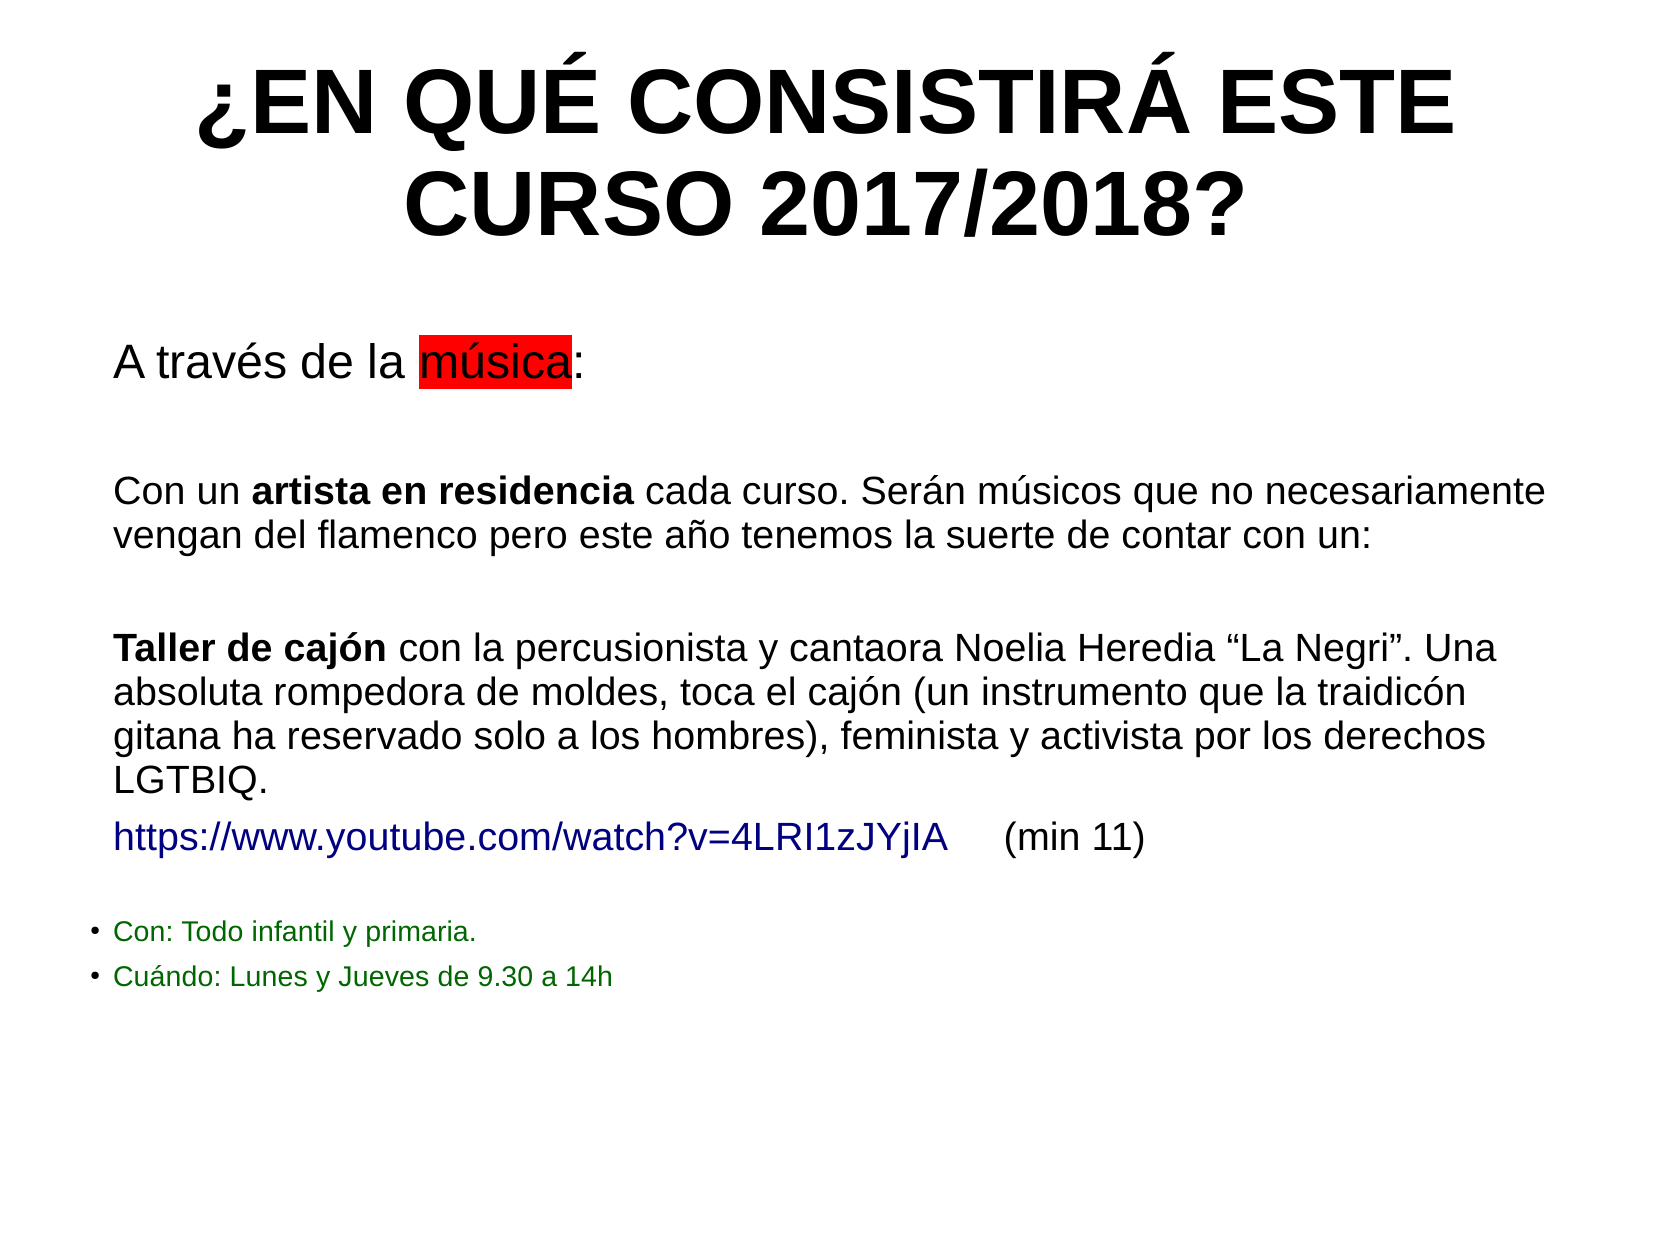

# ¿EN QUÉ CONSISTIRÁ ESTE CURSO 2017/2018?
A través de la música:
Con un artista en residencia cada curso. Serán músicos que no necesariamente vengan del flamenco pero este año tenemos la suerte de contar con un:
Taller de cajón con la percusionista y cantaora Noelia Heredia “La Negri”. Una absoluta rompedora de moldes, toca el cajón (un instrumento que la traidicón gitana ha reservado solo a los hombres), feminista y activista por los derechos LGTBIQ.
https://www.youtube.com/watch?v=4LRI1zJYjIA (min 11)
Con: Todo infantil y primaria.
Cuándo: Lunes y Jueves de 9.30 a 14h